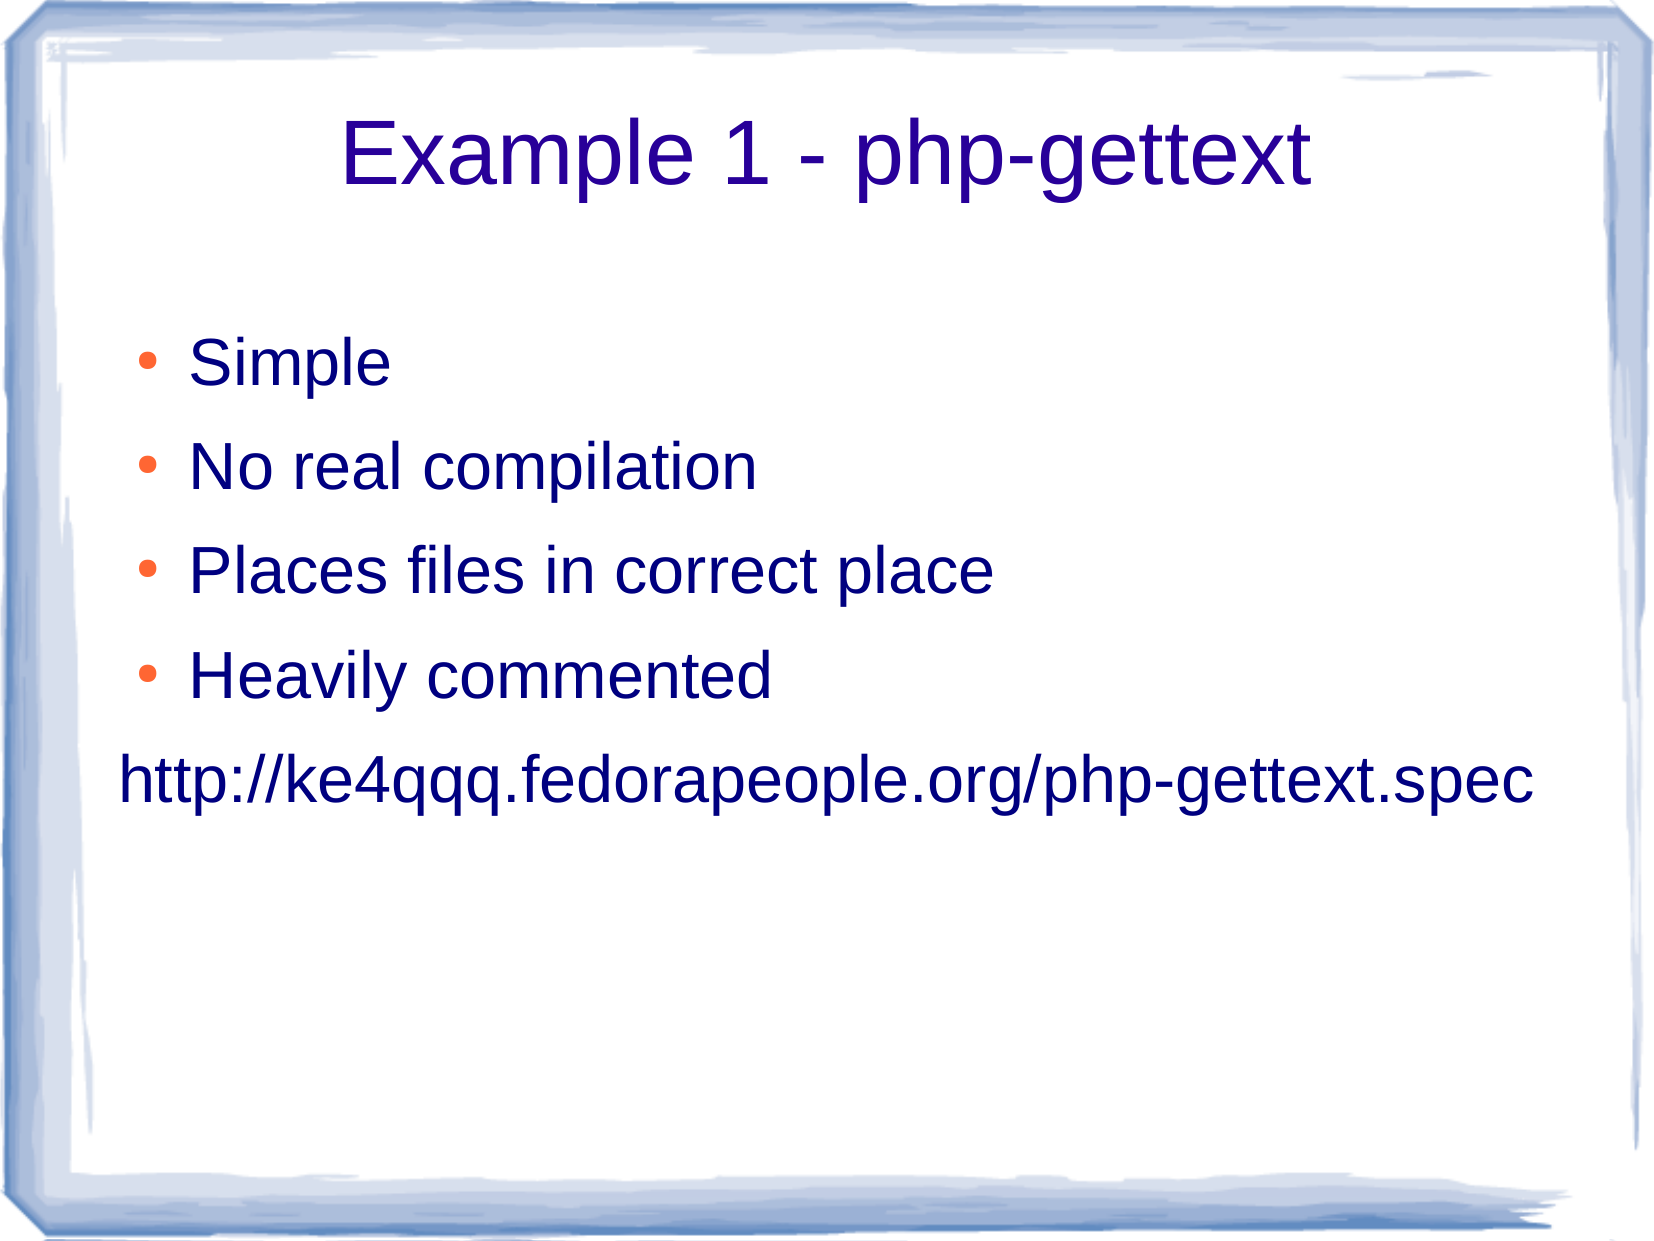

# Example 1 - php-gettext
Simple
No real compilation
Places files in correct place
Heavily commented
http://ke4qqq.fedorapeople.org/php-gettext.spec